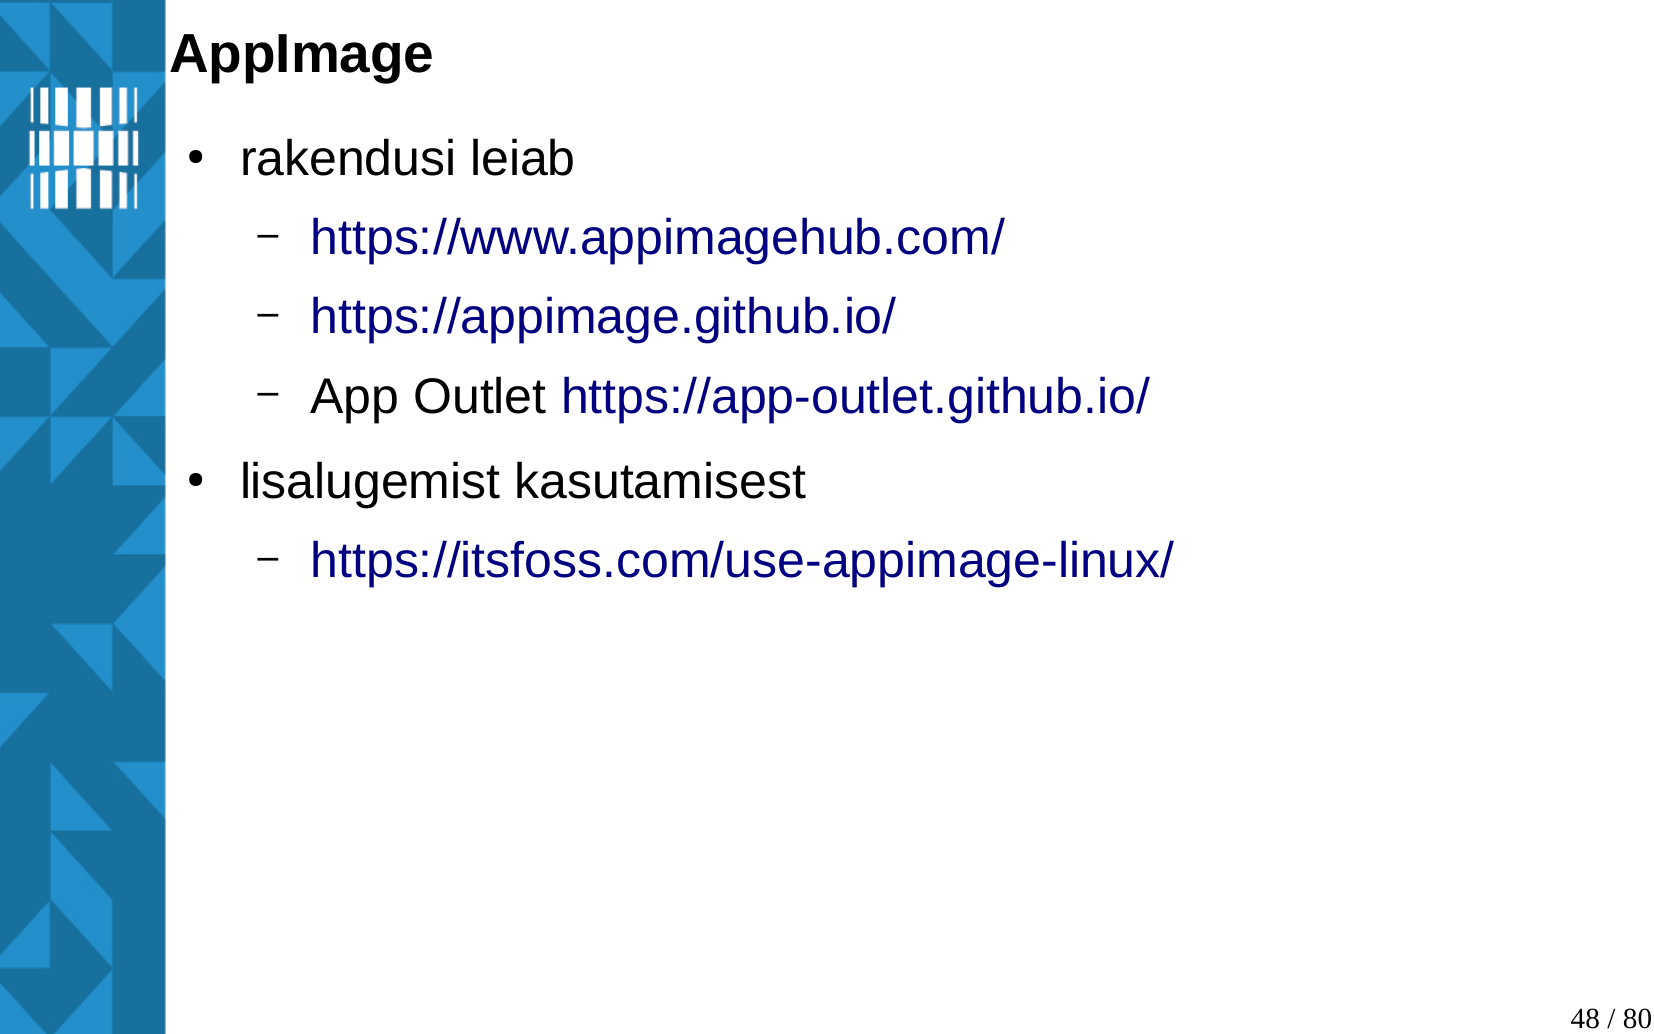

# AppImage
rakendusi leiab
https://www.appimagehub.com/
https://appimage.github.io/
App Outlet https://app-outlet.github.io/
lisalugemist kasutamisest
https://itsfoss.com/use-appimage-linux/
48